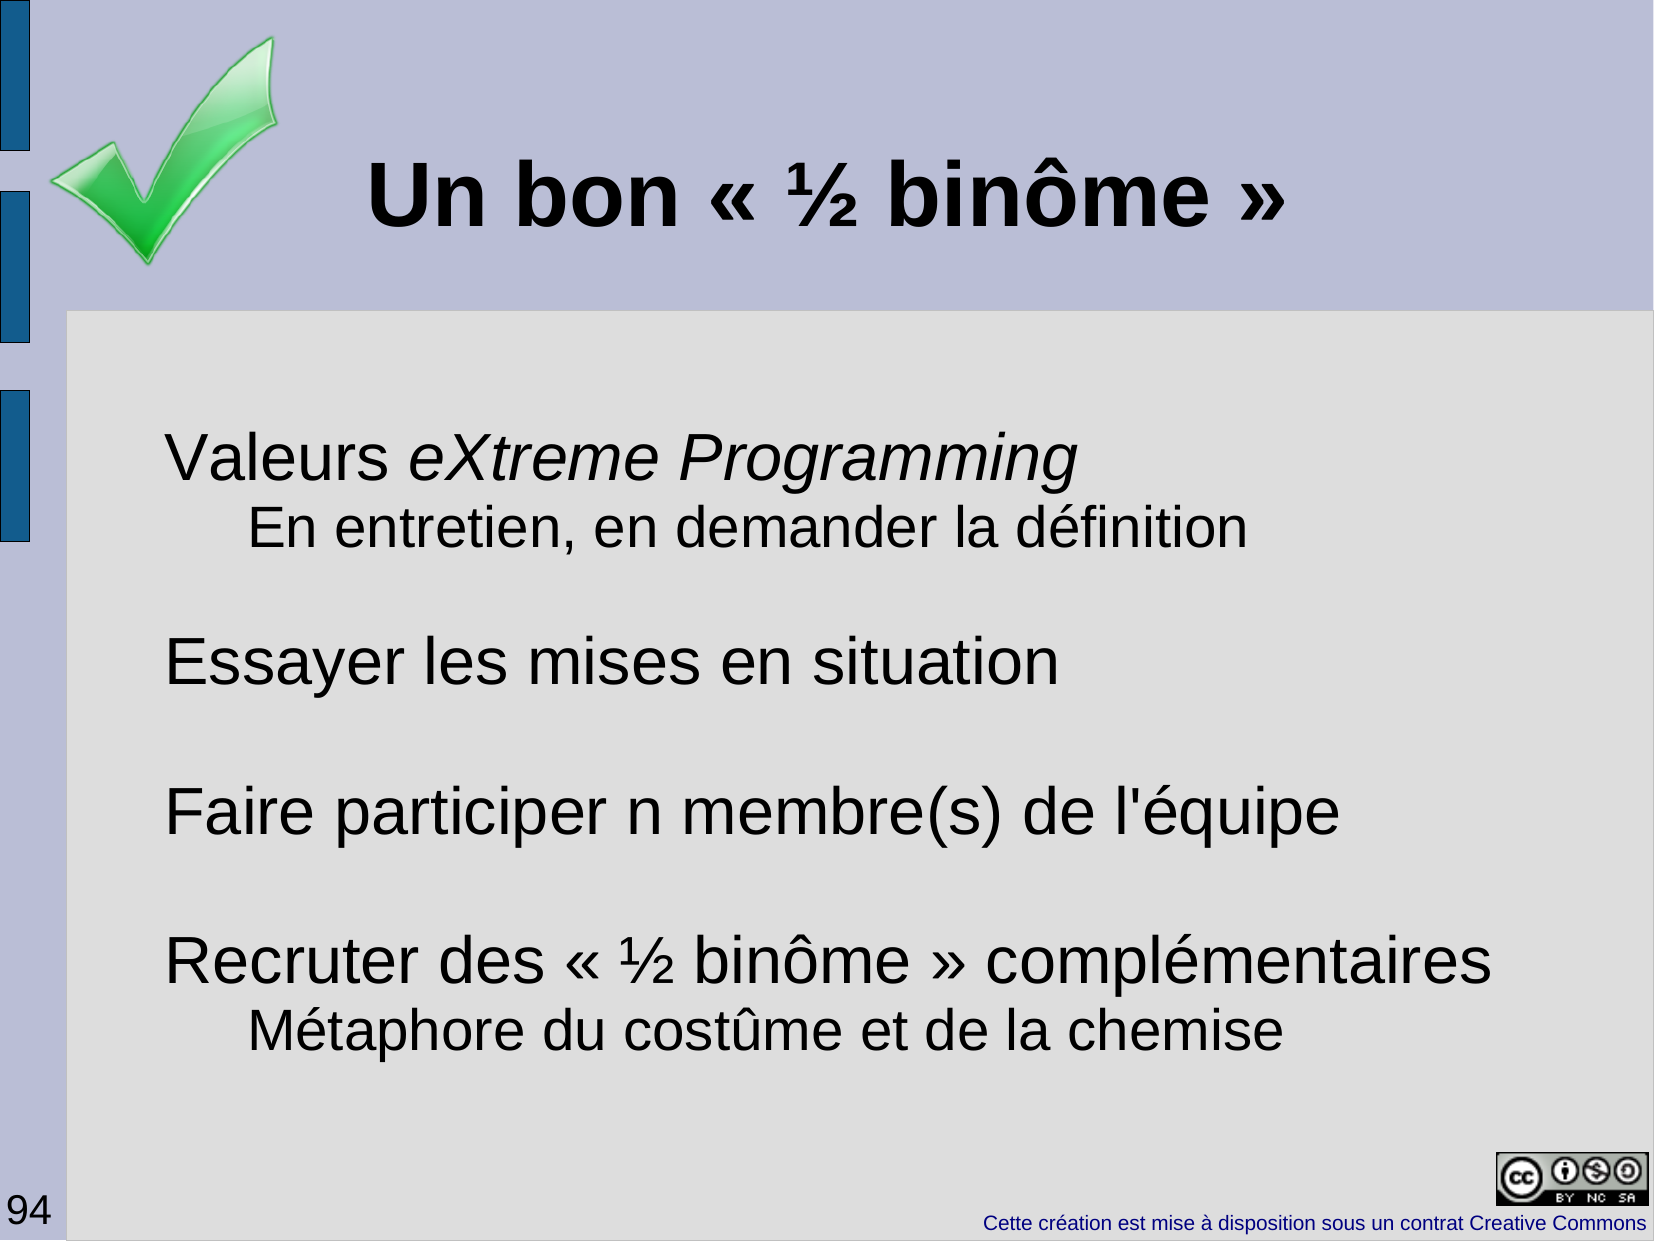

# Un bon « ½ binôme »
Valeurs eXtreme Programming
En entretien, en demander la définition
Essayer les mises en situation
Faire participer n membre(s) de l'équipe
Recruter des « ½ binôme » complémentaires
Métaphore du costûme et de la chemise